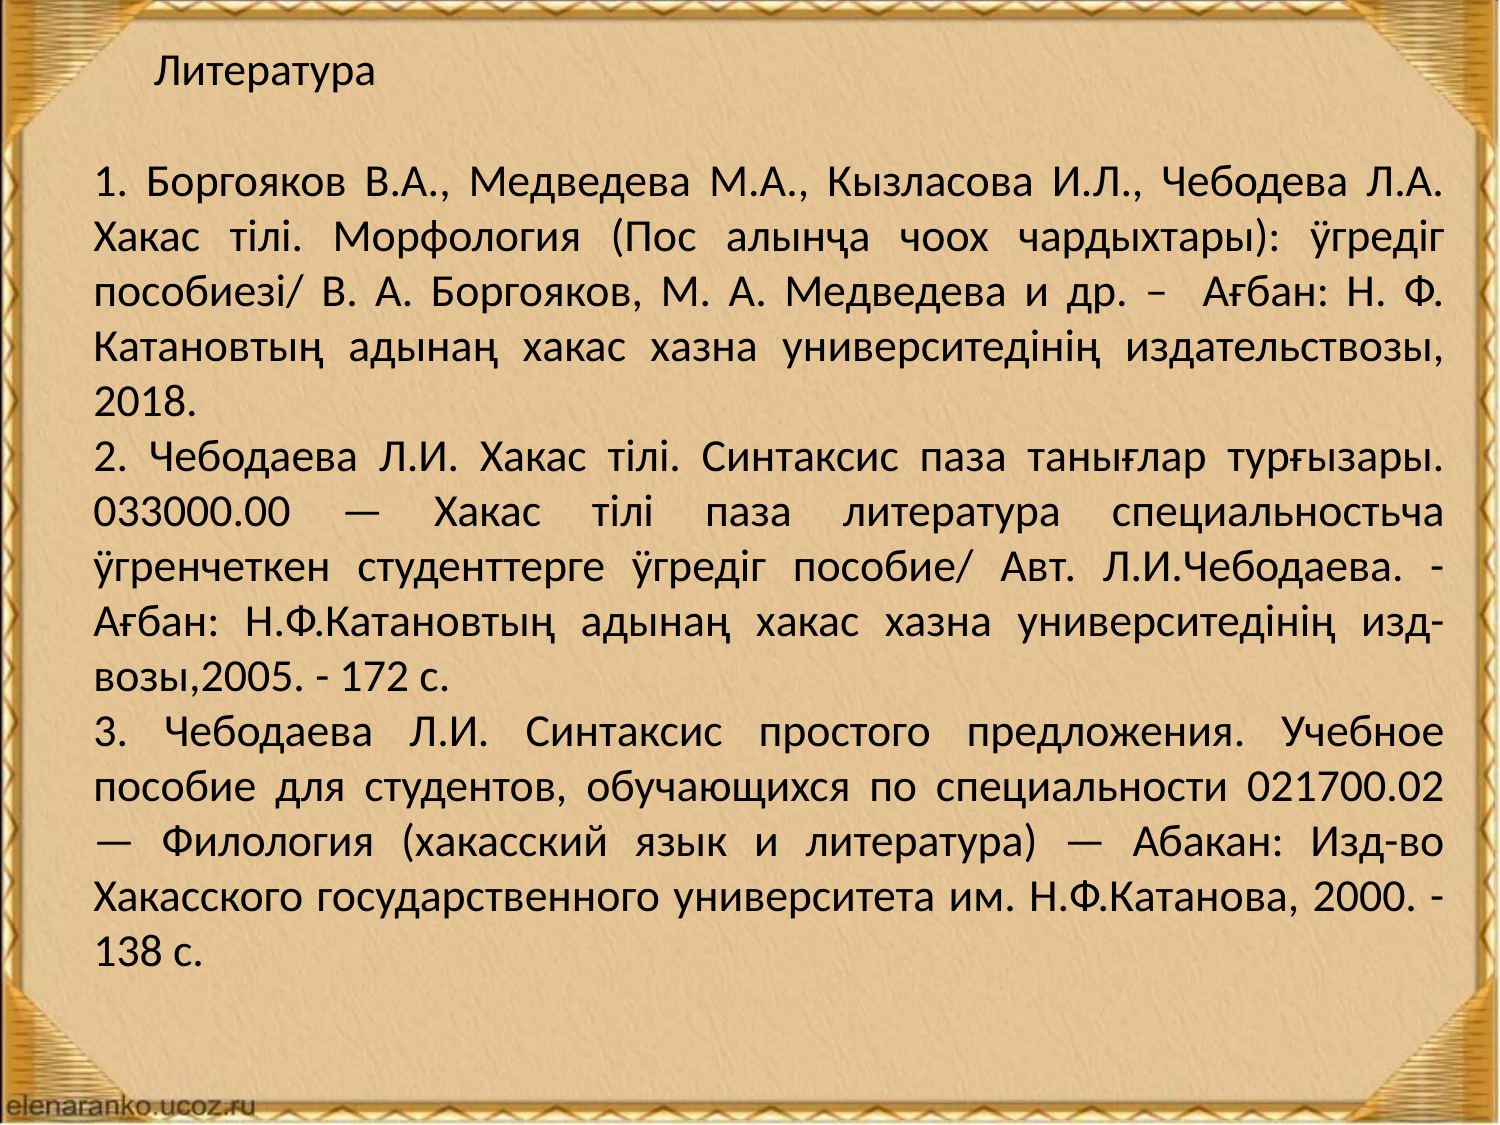

Литература
1. Боргояков В.А., Медведева М.А., Кызласова И.Л., Чебодева Л.А. Хакас тілі. Морфология (Пос алынҷа чоох чардыхтары): ӱгредіг пособиезі/ В. А. Боргояков, М. А. Медведева и др. – Ағбан: Н. Ф. Катановтың адынаң хакас хазна университедінің издательствозы, 2018.
2. Чебодаева Л.И. Хакас тілі. Синтаксис паза танығлар турғызары. 033000.00 — Хакас тілі паза литература специальностьча ӱгренчеткен студенттерге ӱгредіг пособие/ Авт. Л.И.Чебодаева. - Ағбан: Н.Ф.Катановтың адынаң хакас хазна университедінің изд-возы,2005. - 172 с.
3. Чебодаева Л.И. Синтаксис простого предложения. Учебное пособие для студентов, обучающихся по специальности 021700.02 — Филология (хакасский язык и литература) — Абакан: Изд-во Хакасского государственного университета им. Н.Ф.Катанова, 2000. - 138 с.